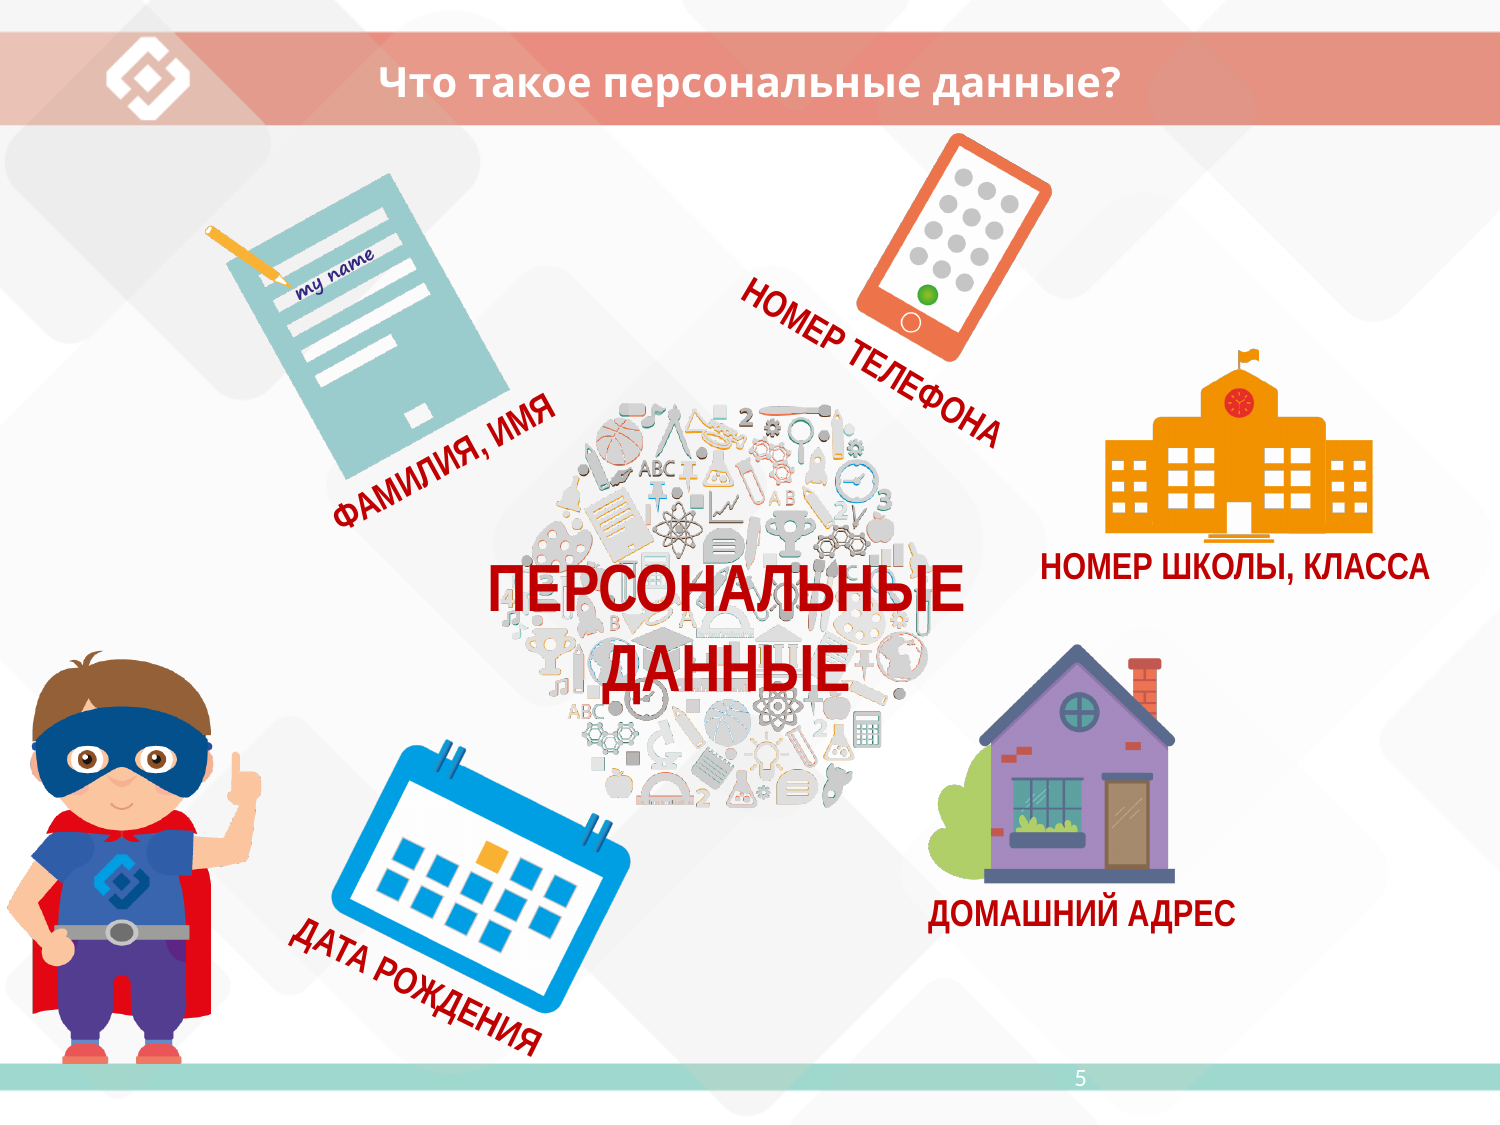

Что такое персональные данные?
НОМЕР ТЕЛЕФОНА
ФАМИЛИЯ, ИМЯ
НОМЕР ШКОЛЫ, КЛАССА
ПЕРСОНАЛЬНЫЕ
ДАННЫЕ
ДОМАШНИЙ АДРЕС
ДАТА РОЖДЕНИЯ